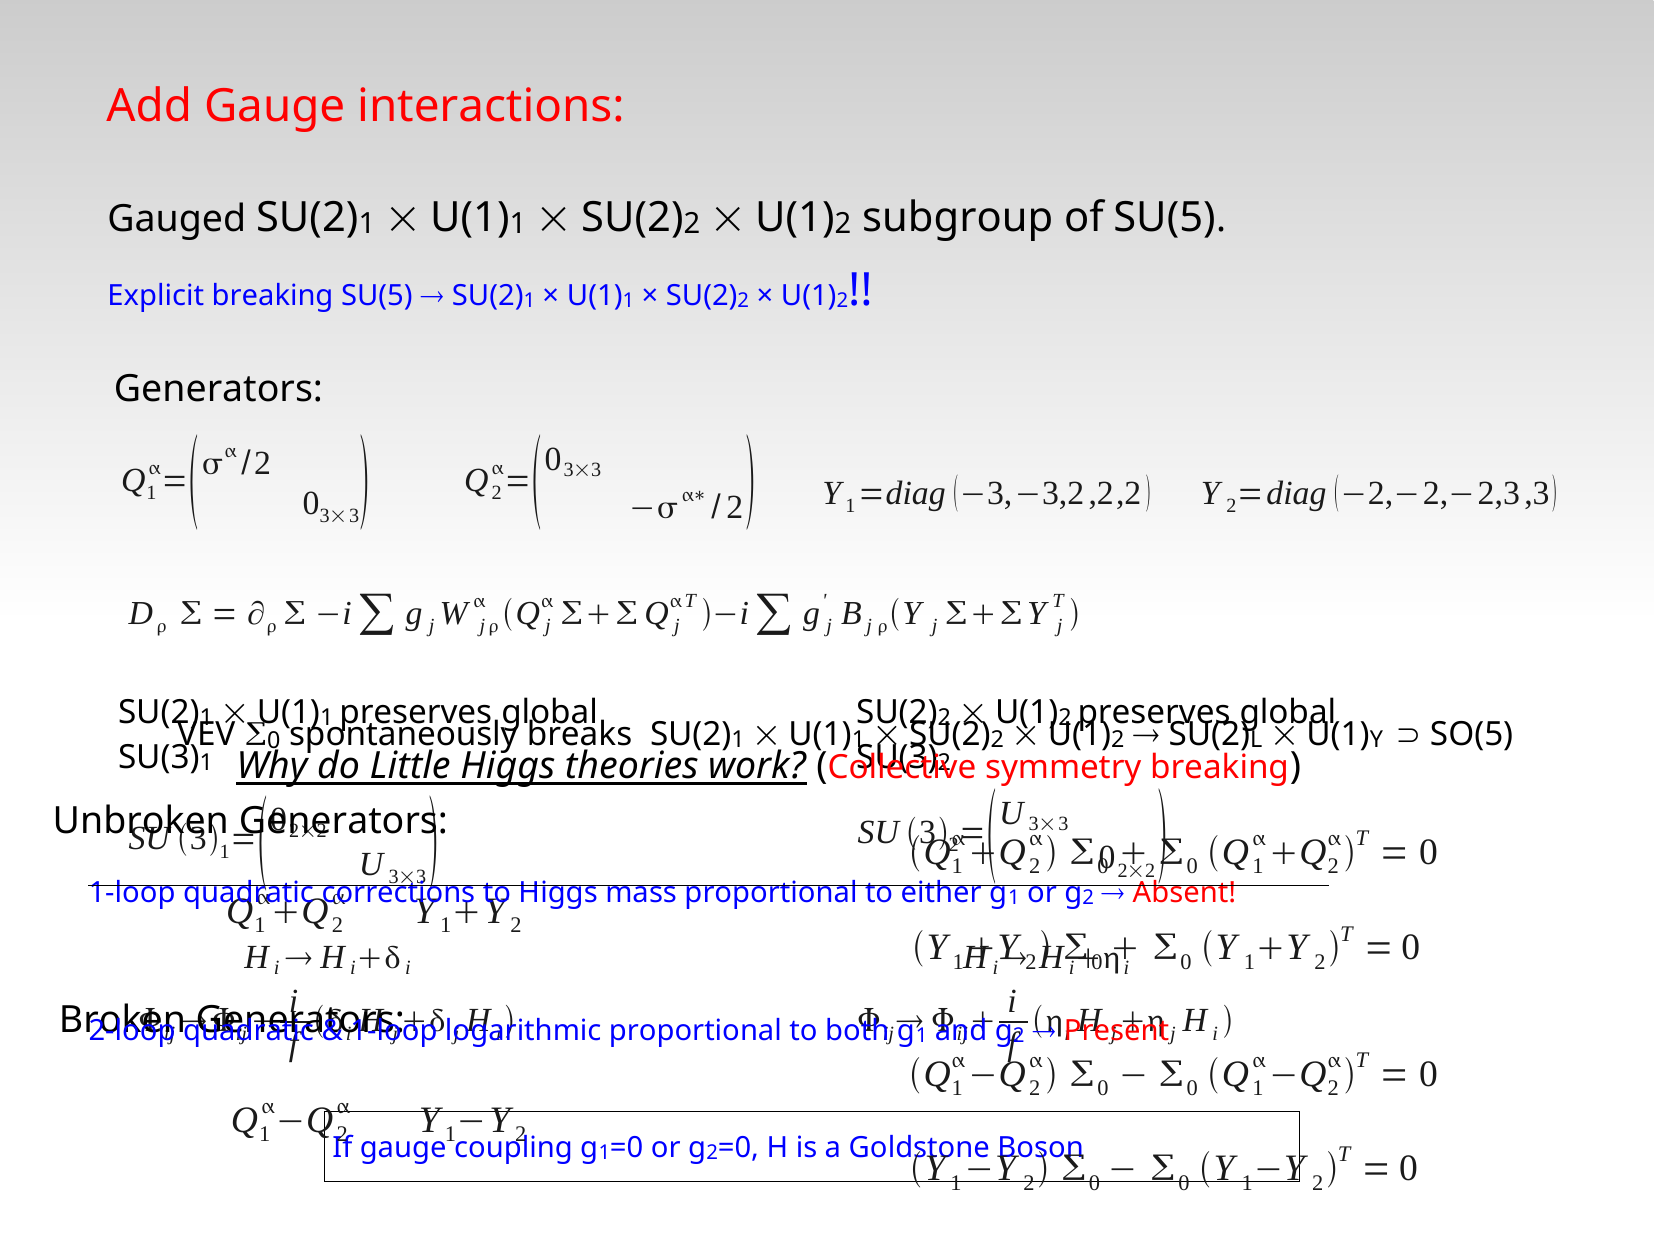

Add Gauge interactions:
Gauged SU(2)1 × U(1)1 × SU(2)2 × U(1)2 subgroup of SU(5).
Explicit breaking SU(5)  SU(2)1 × U(1)1 × SU(2)2 × U(1)2!!
Generators:
SU(2)1 × U(1)1 preserves global SU(3)1
SU(2)2 × U(1)2 preserves global SU(3)2
VEV 0 spontaneously breaks SU(2)1 × U(1)1 × SU(2)2 × U(1)2  SU(2)L × U(1)Y  SO(5)
Why do Little Higgs theories work? (Collective symmetry breaking)
Unbroken Generators:
1-loop quadratic corrections to Higgs mass proportional to either g1 or g2  Absent!
2-loop quadratic & 1-loop logarithmic proportional to both g1 and g2  Present
Broken Generators:
 If gauge coupling g1=0 or g2=0, H is a Goldstone Boson